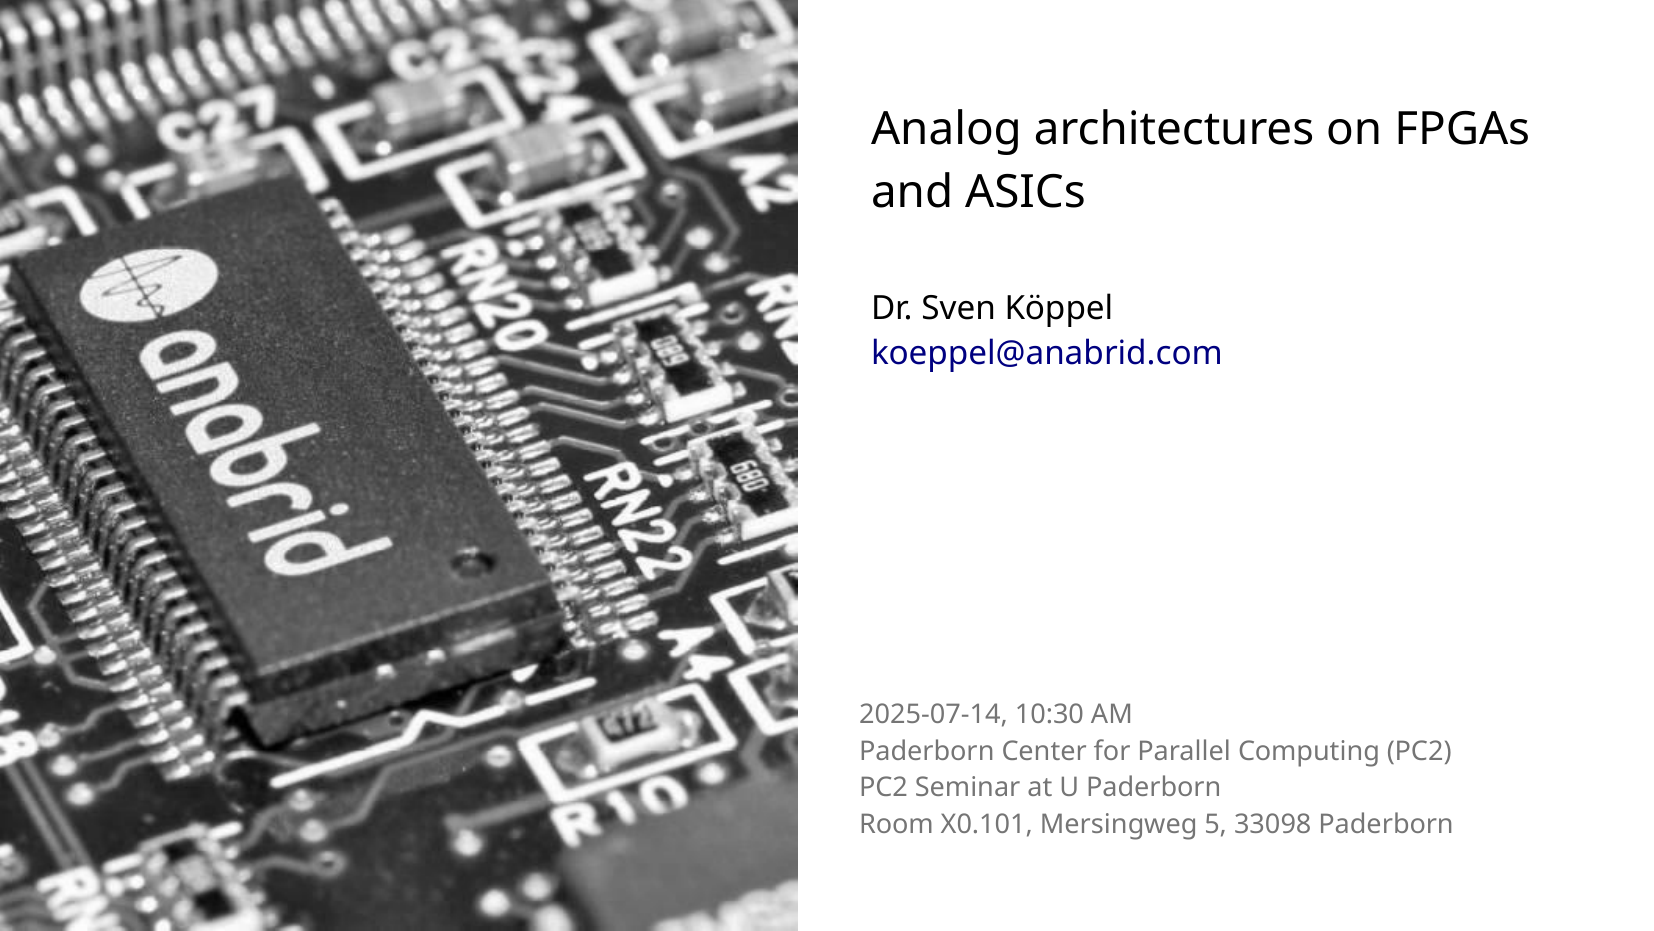

Analog architectures on FPGAs and ASICs
Dr. Sven Köppel
koeppel@anabrid.com
2025-07-14, 10:30 AM
Paderborn Center for Parallel Computing (PC2)
PC2 Seminar at U Paderborn
Room X0.101, Mersingweg 5, 33098 Paderborn